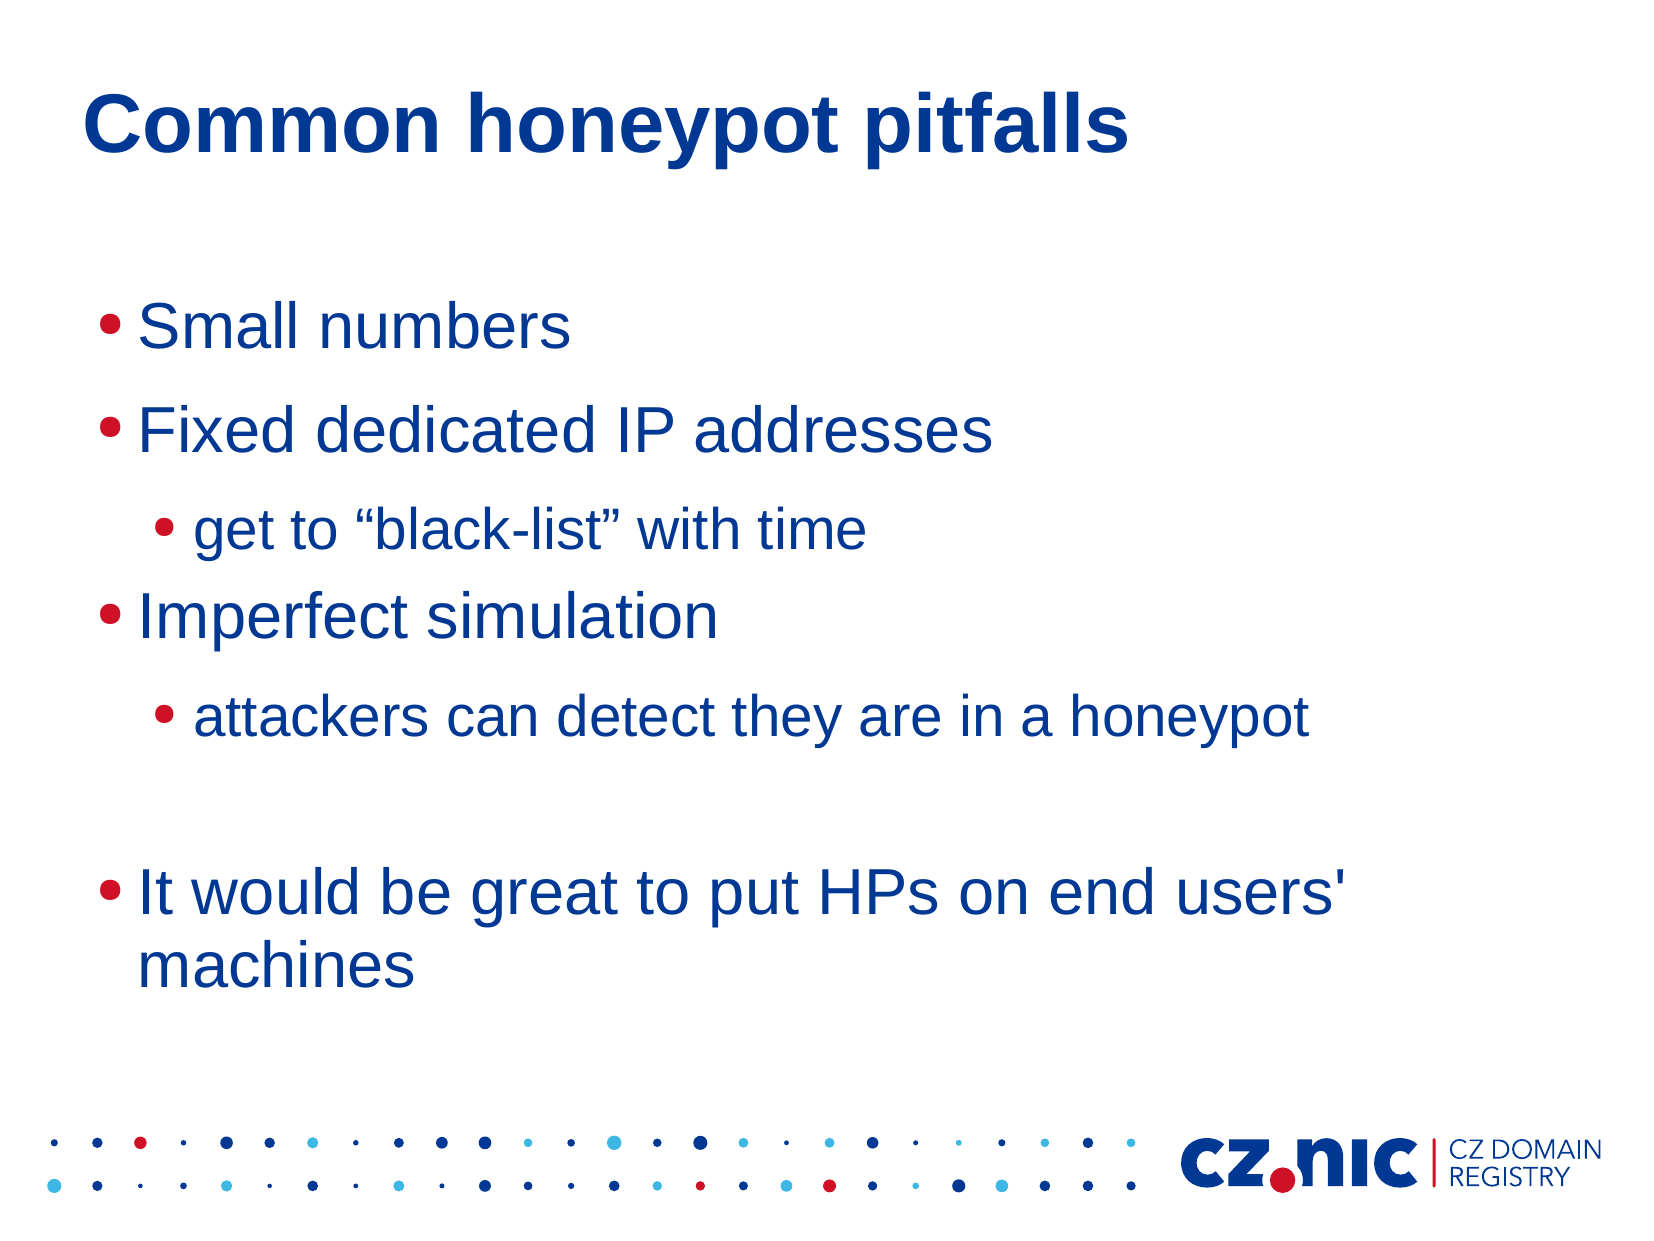

# Common honeypot pitfalls
Small numbers
Fixed dedicated IP addresses
get to “black-list” with time
Imperfect simulation
attackers can detect they are in a honeypot
It would be great to put HPs on end users' machines